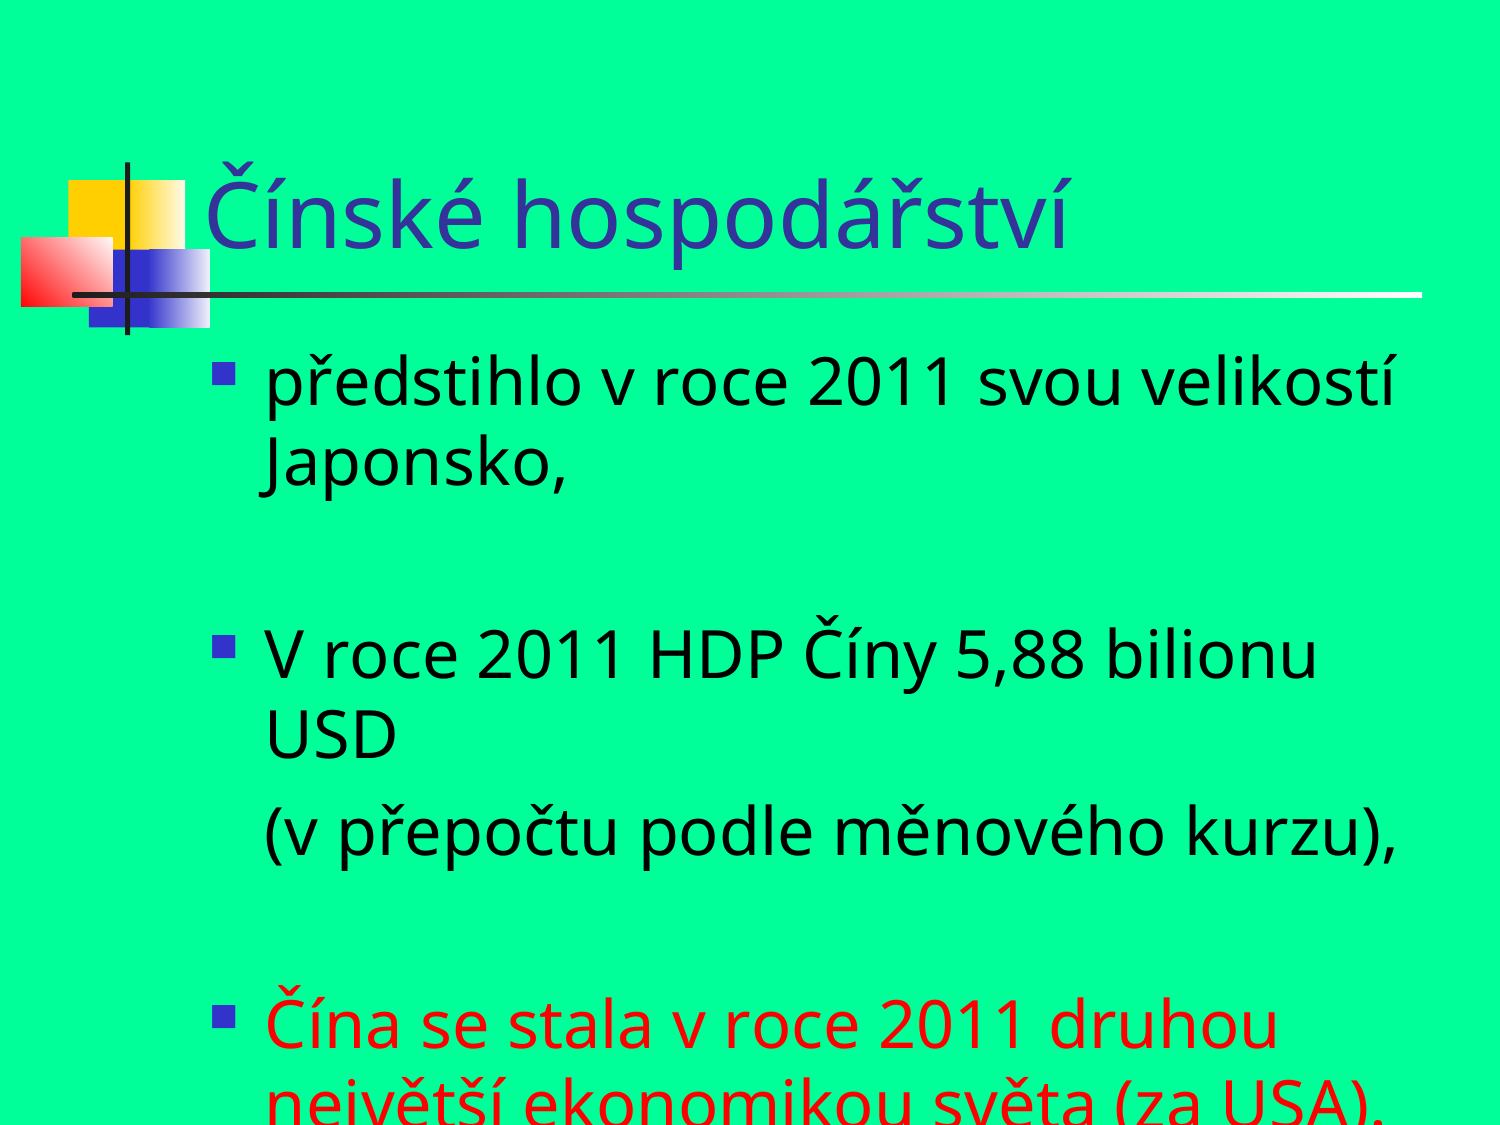

# Čínské hospodářství
předstihlo v roce 2011 svou velikostí Japonsko,
V roce 2011 HDP Číny 5,88 bilionu USD
	(v přepočtu podle měnového kurzu),
Čína se stala v roce 2011 druhou největší ekonomikou světa (za USA).